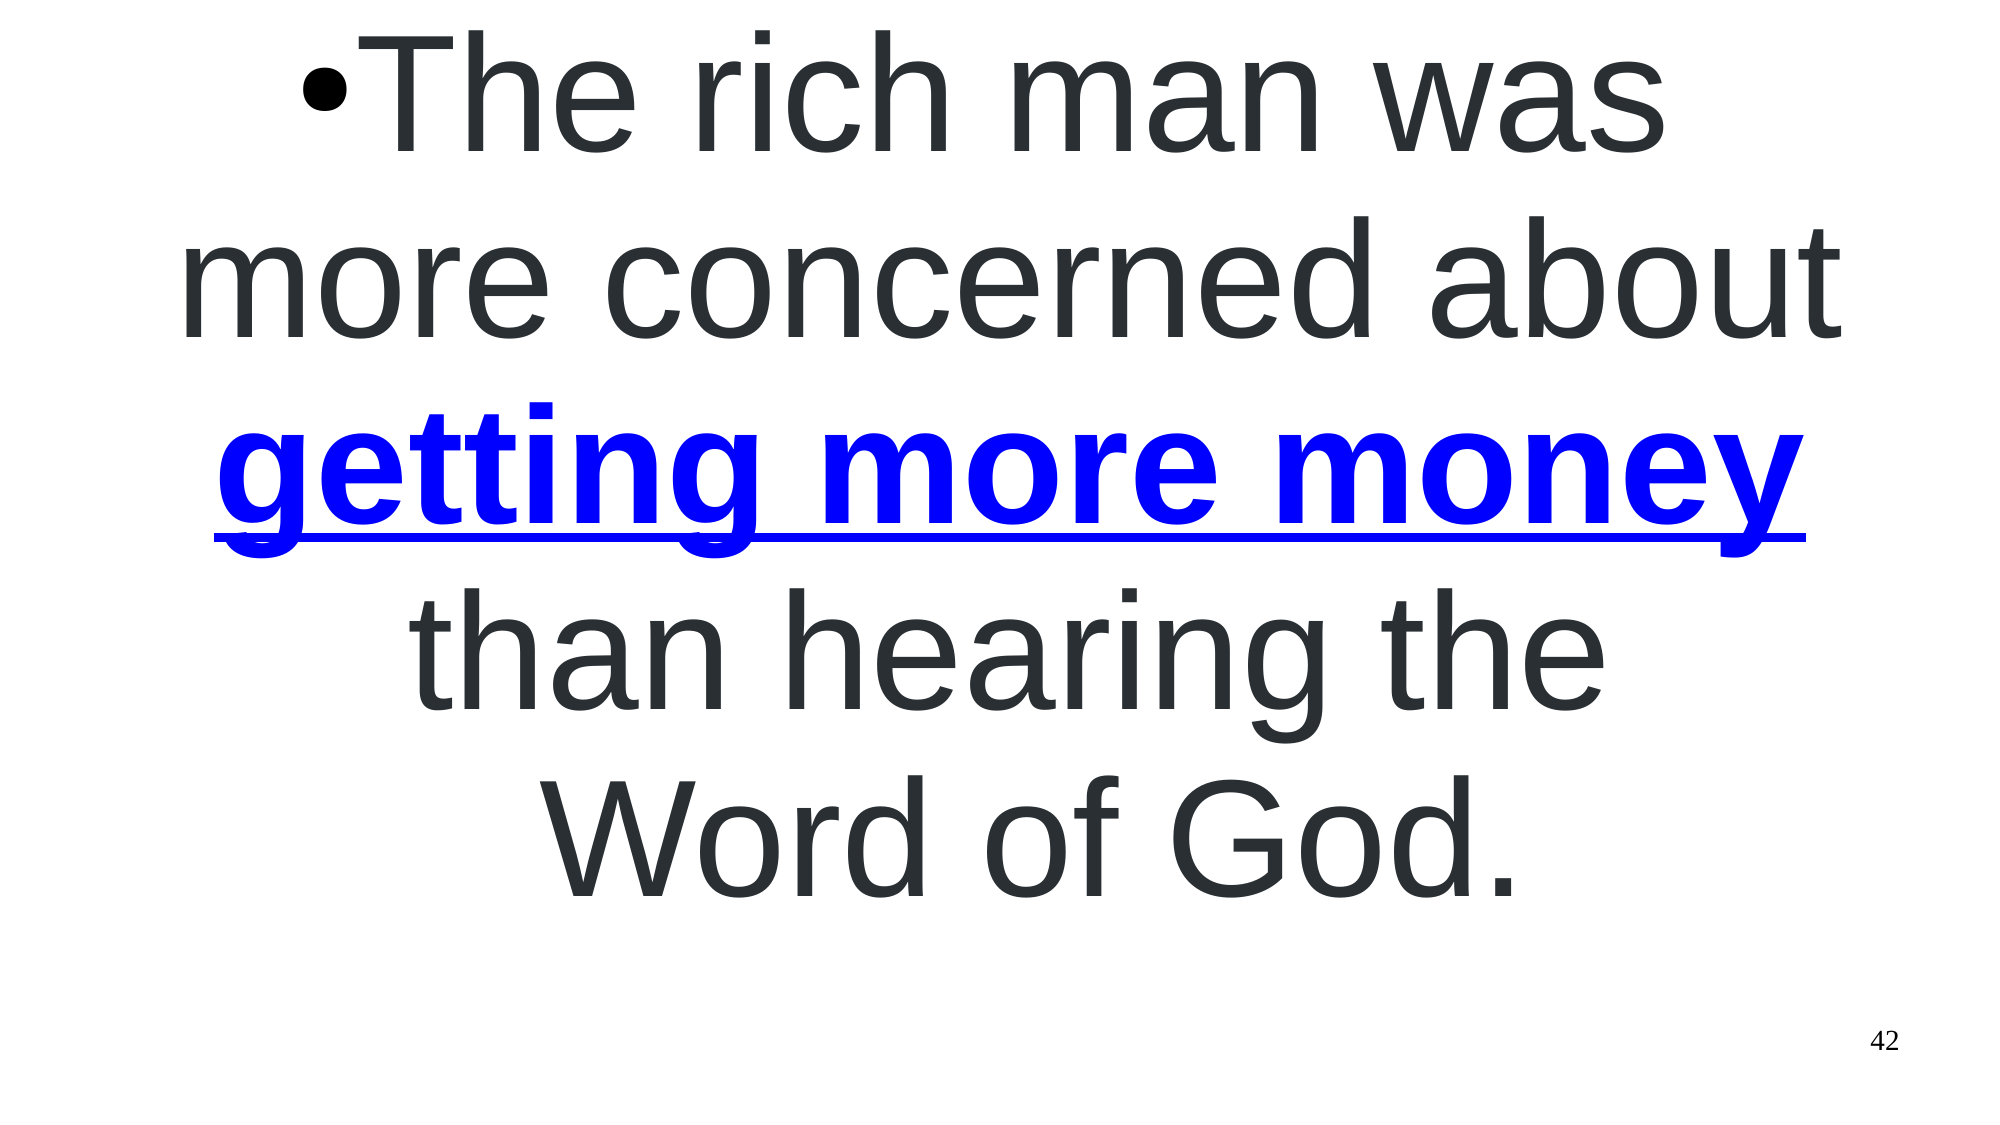

# The rich man was more concerned about getting more money than hearing the Word of God.
42